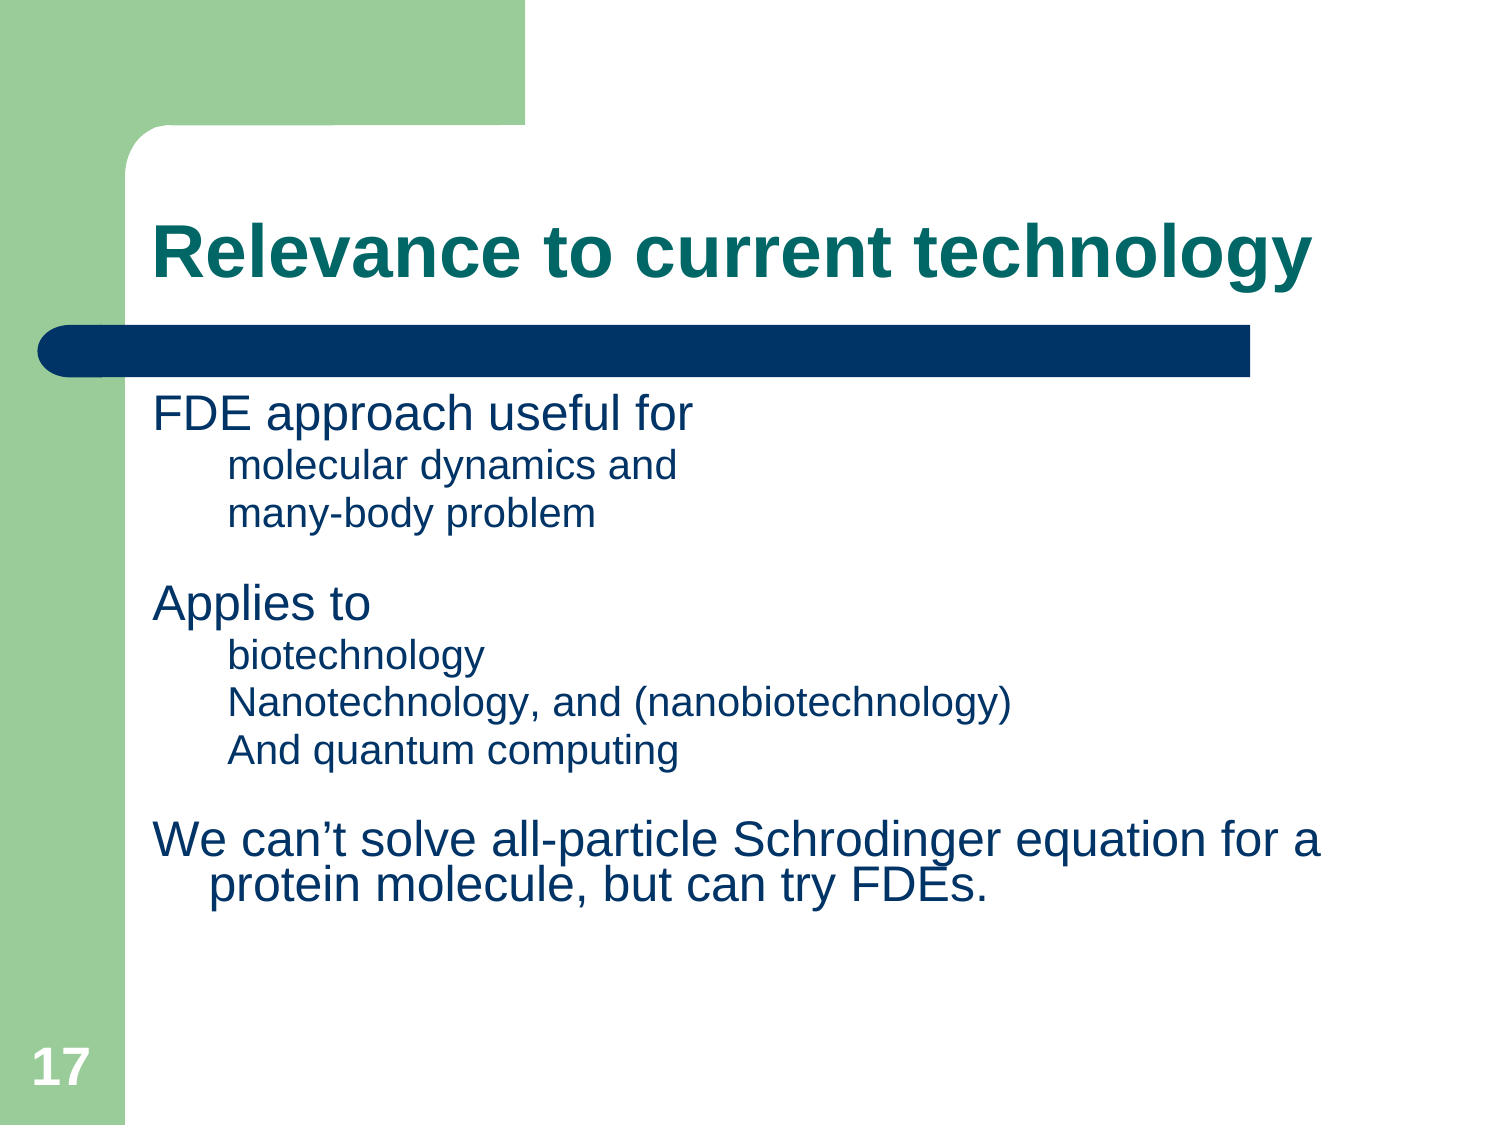

# Relevance to current technology
FDE approach useful for
molecular dynamics and
many-body problem
Applies to
biotechnology
Nanotechnology, and (nanobiotechnology)
And quantum computing
We can’t solve all-particle Schrodinger equation for a protein molecule, but can try FDEs.
17